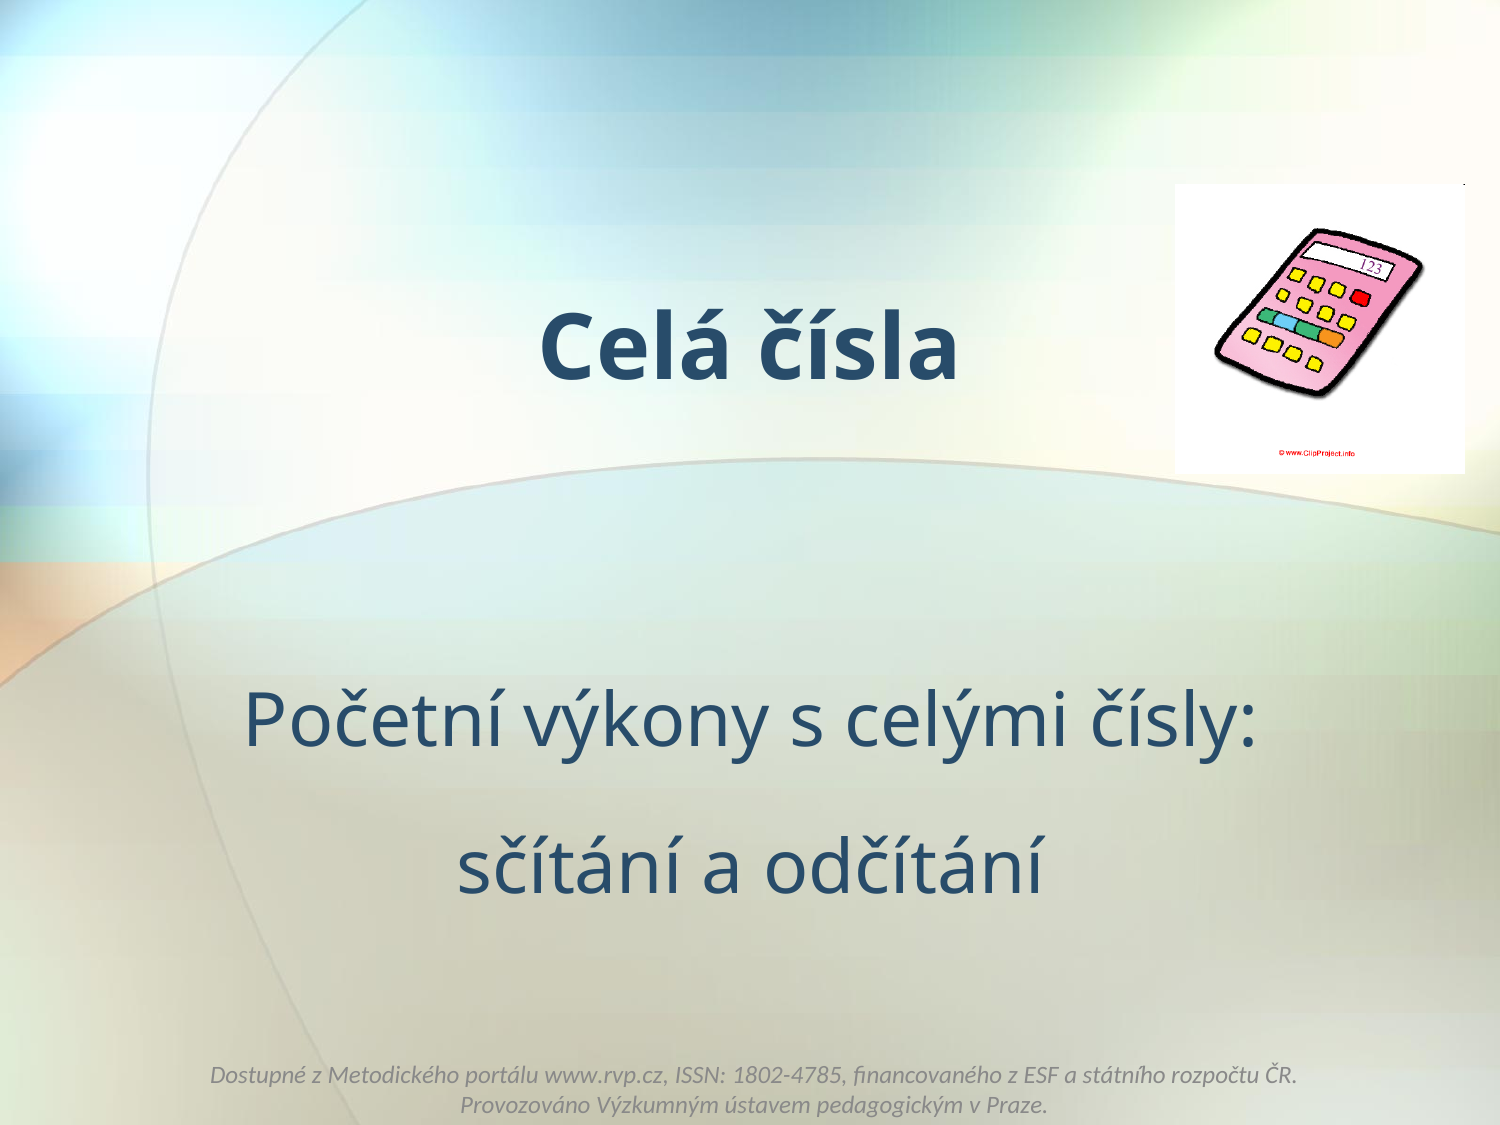

# Celá čísla
Početní výkony s celými čísly:
sčítání a odčítání